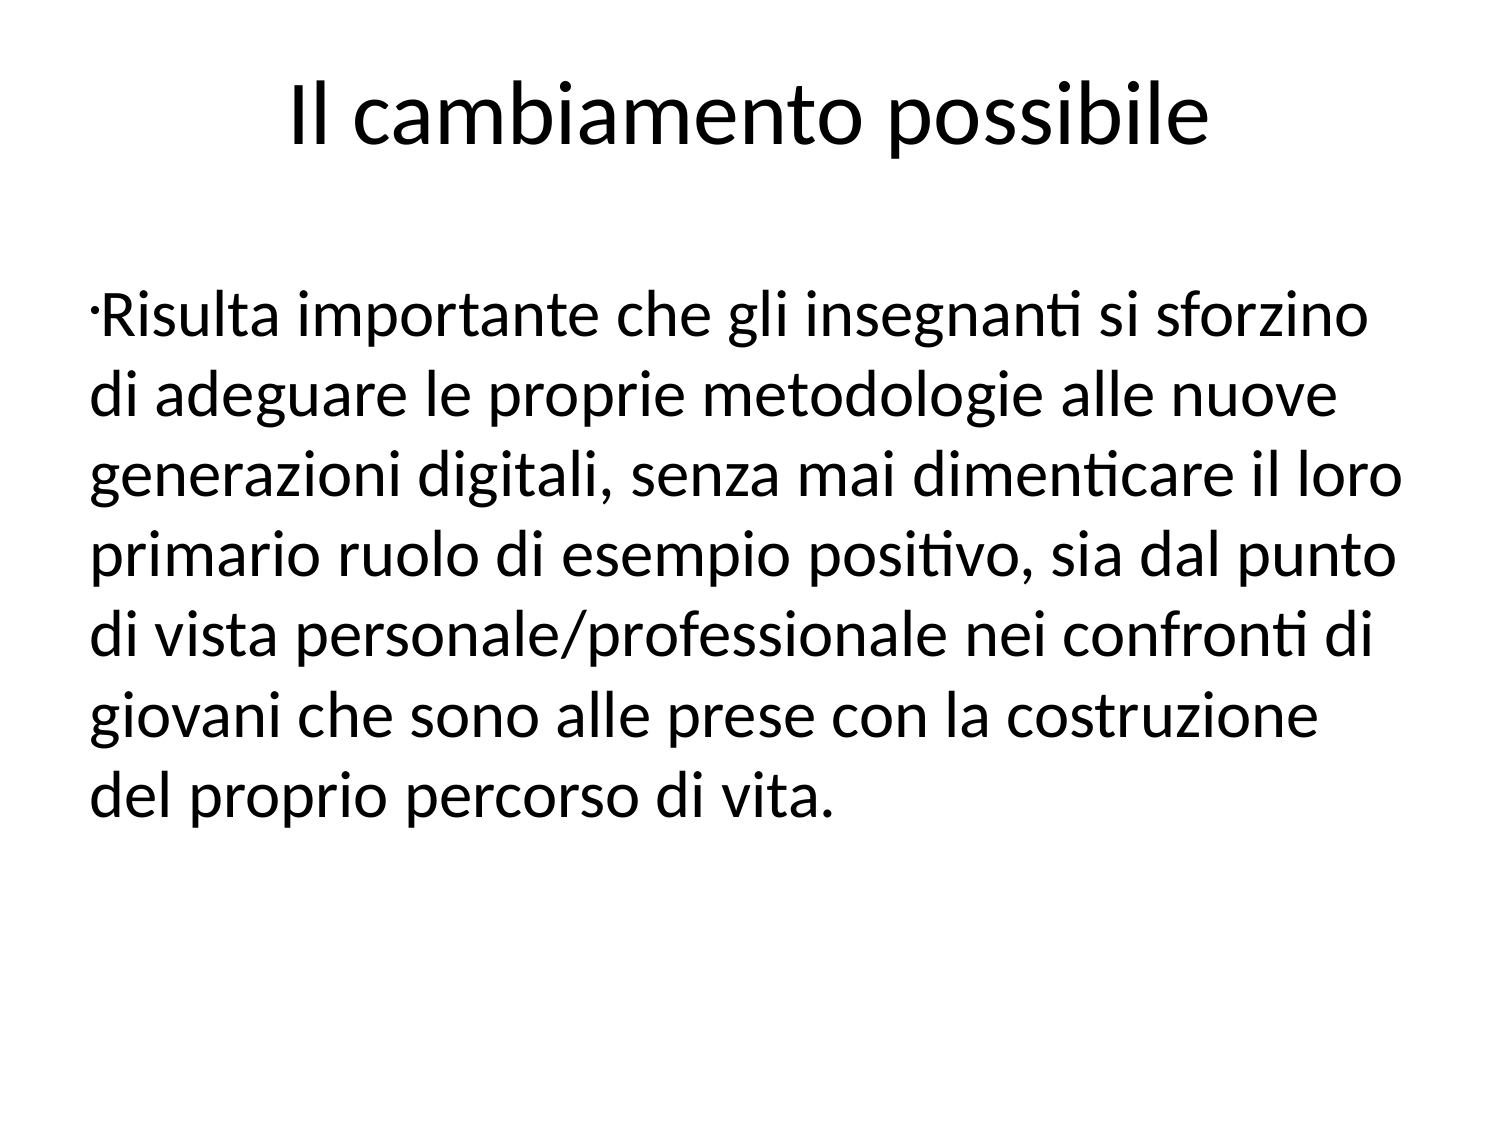

# Il cambiamento possibile
Risulta importante che gli insegnanti si sforzino di adeguare le proprie metodologie alle nuove generazioni digitali, senza mai dimenticare il loro primario ruolo di esempio positivo, sia dal punto di vista personale/professionale nei confronti di giovani che sono alle prese con la costruzione del proprio percorso di vita.